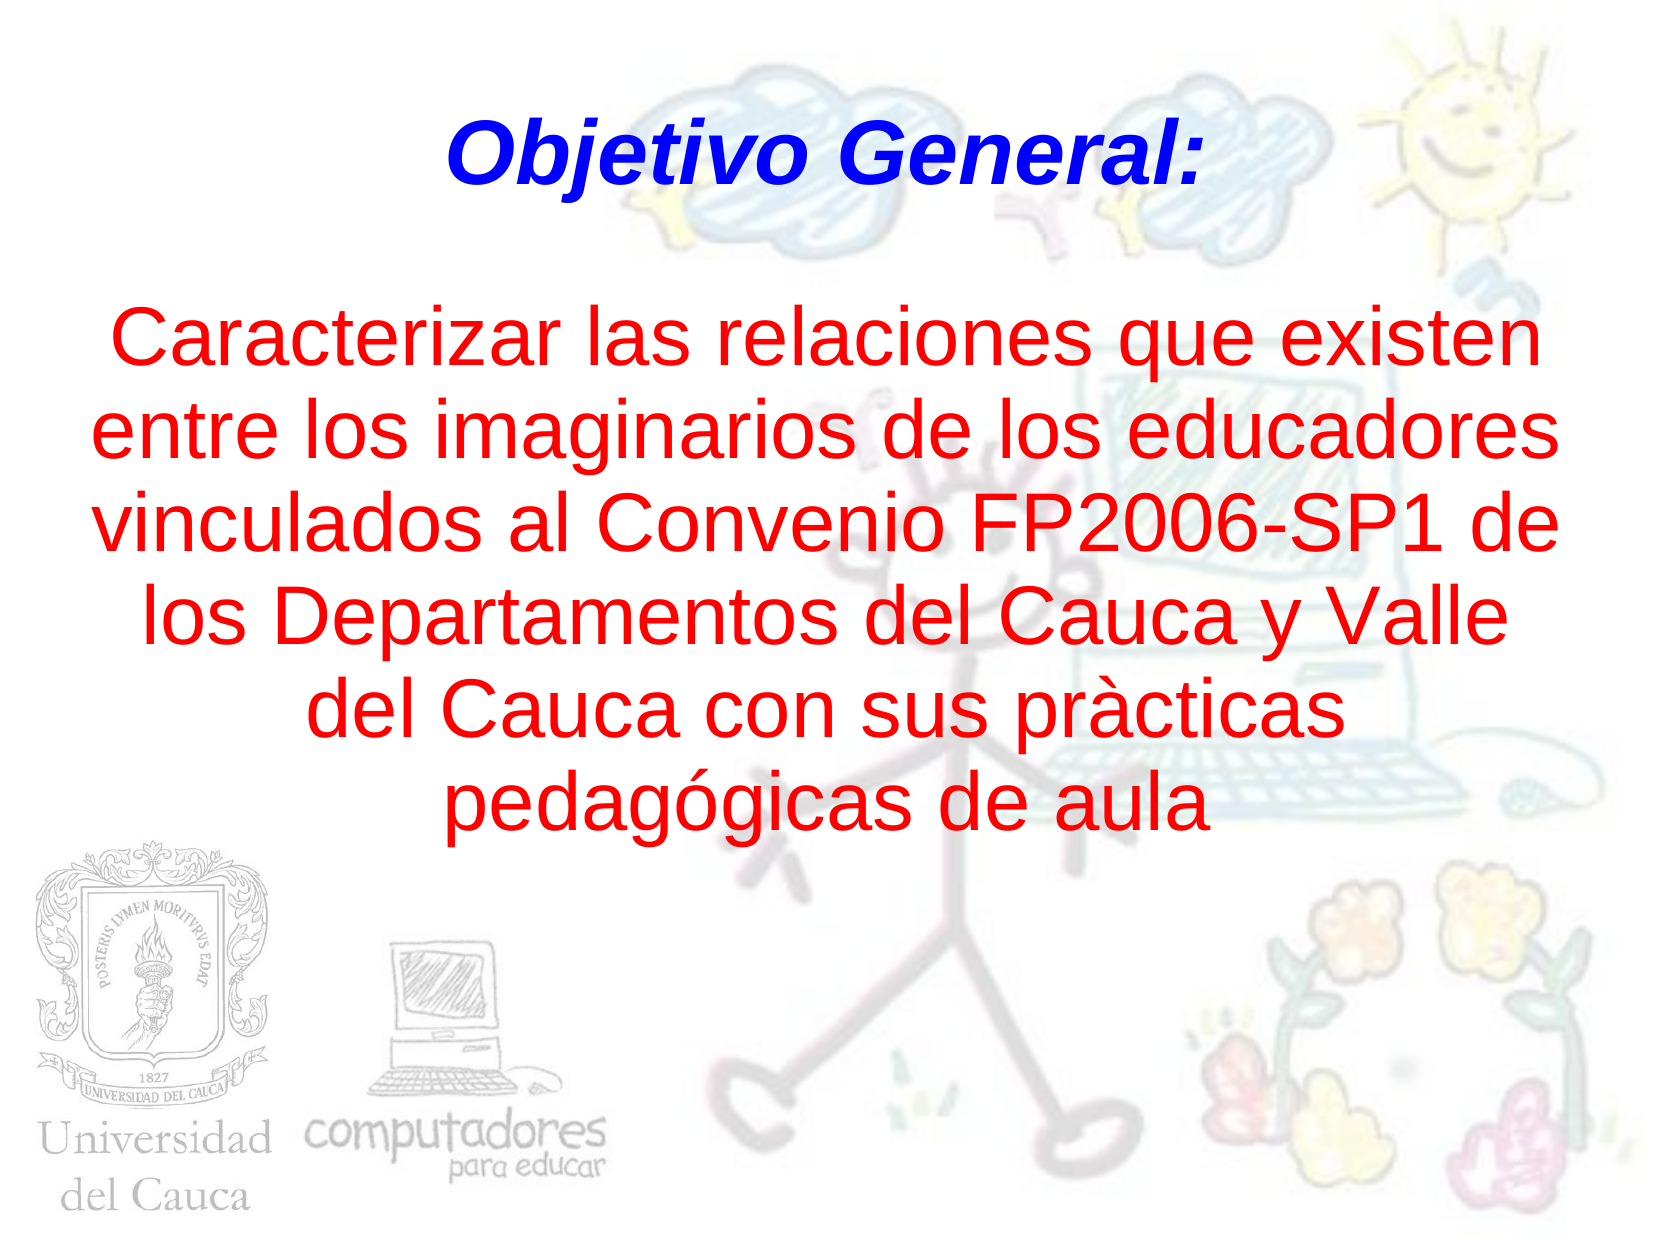

Objetivo General:
# Caracterizar las relaciones que existen entre los imaginarios de los educadores vinculados al Convenio FP2006-SP1 de los Departamentos del Cauca y Valle del Cauca con sus pràcticas pedagógicas de aula